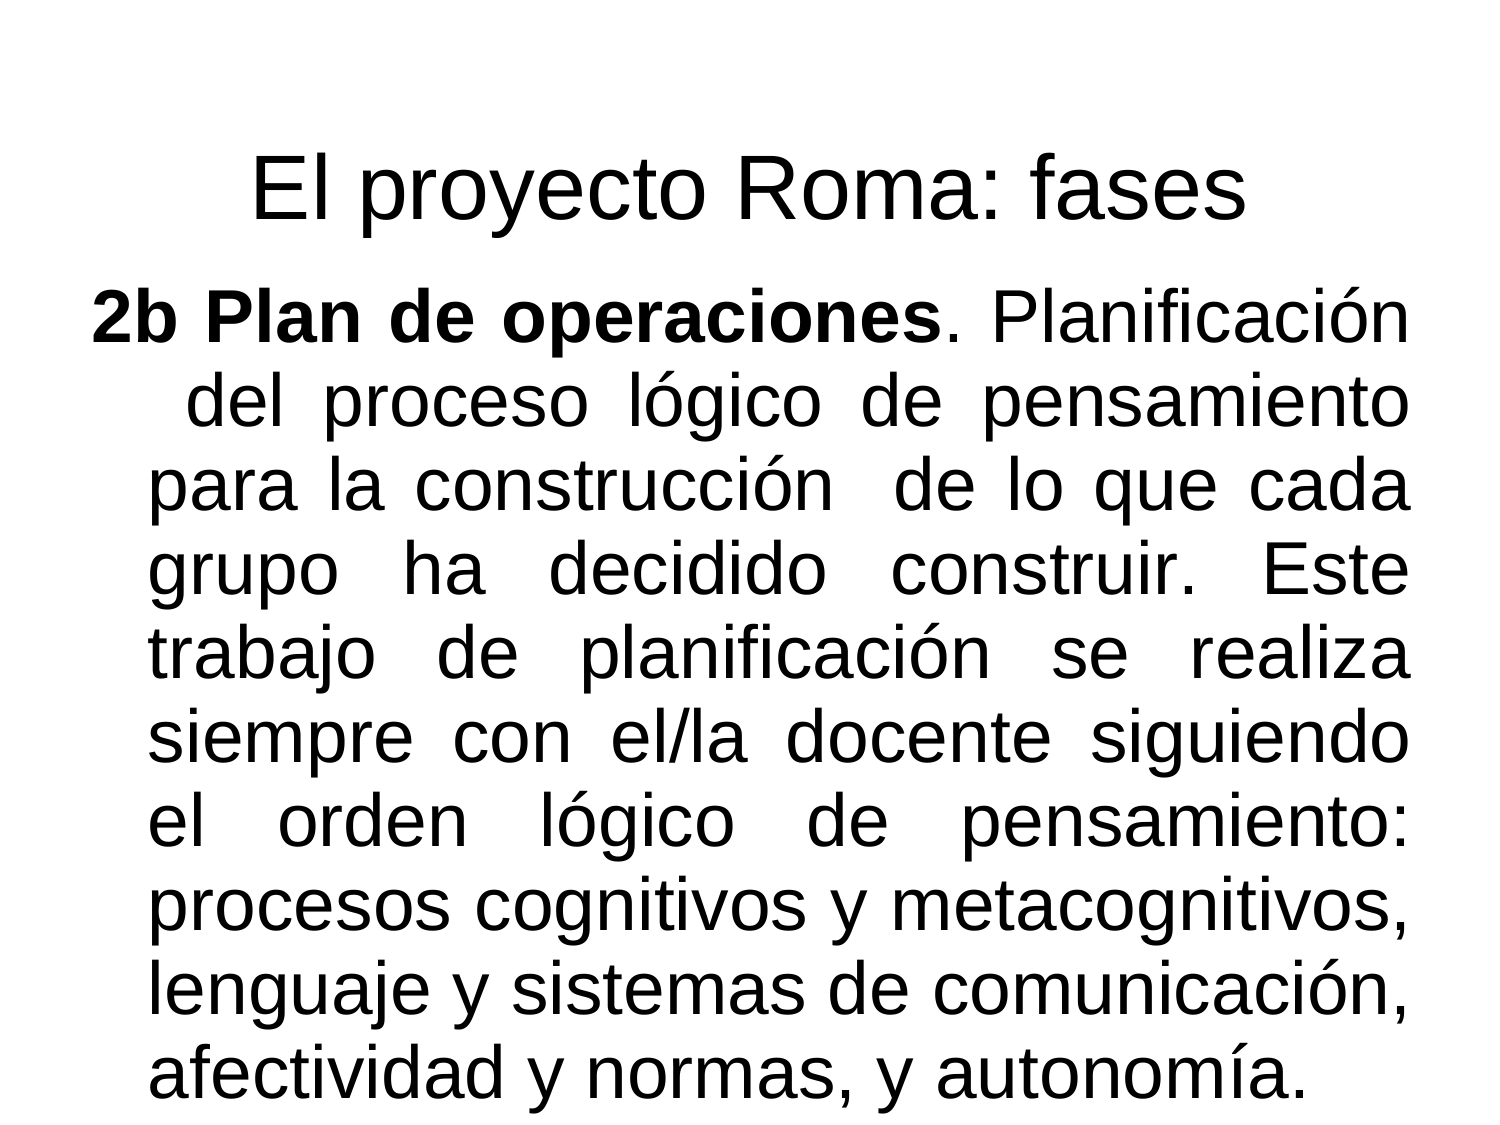

# El proyecto Roma: fases
2b Plan de operaciones. Planificación del proceso lógico de pensamiento para la construcción de lo que cada grupo ha decidido construir. Este trabajo de planificación se realiza siempre con el/la docente siguiendo el orden lógico de pensamiento: procesos cognitivos y metacognitivos, lenguaje y sistemas de comunicación, afectividad y normas, y autonomía.